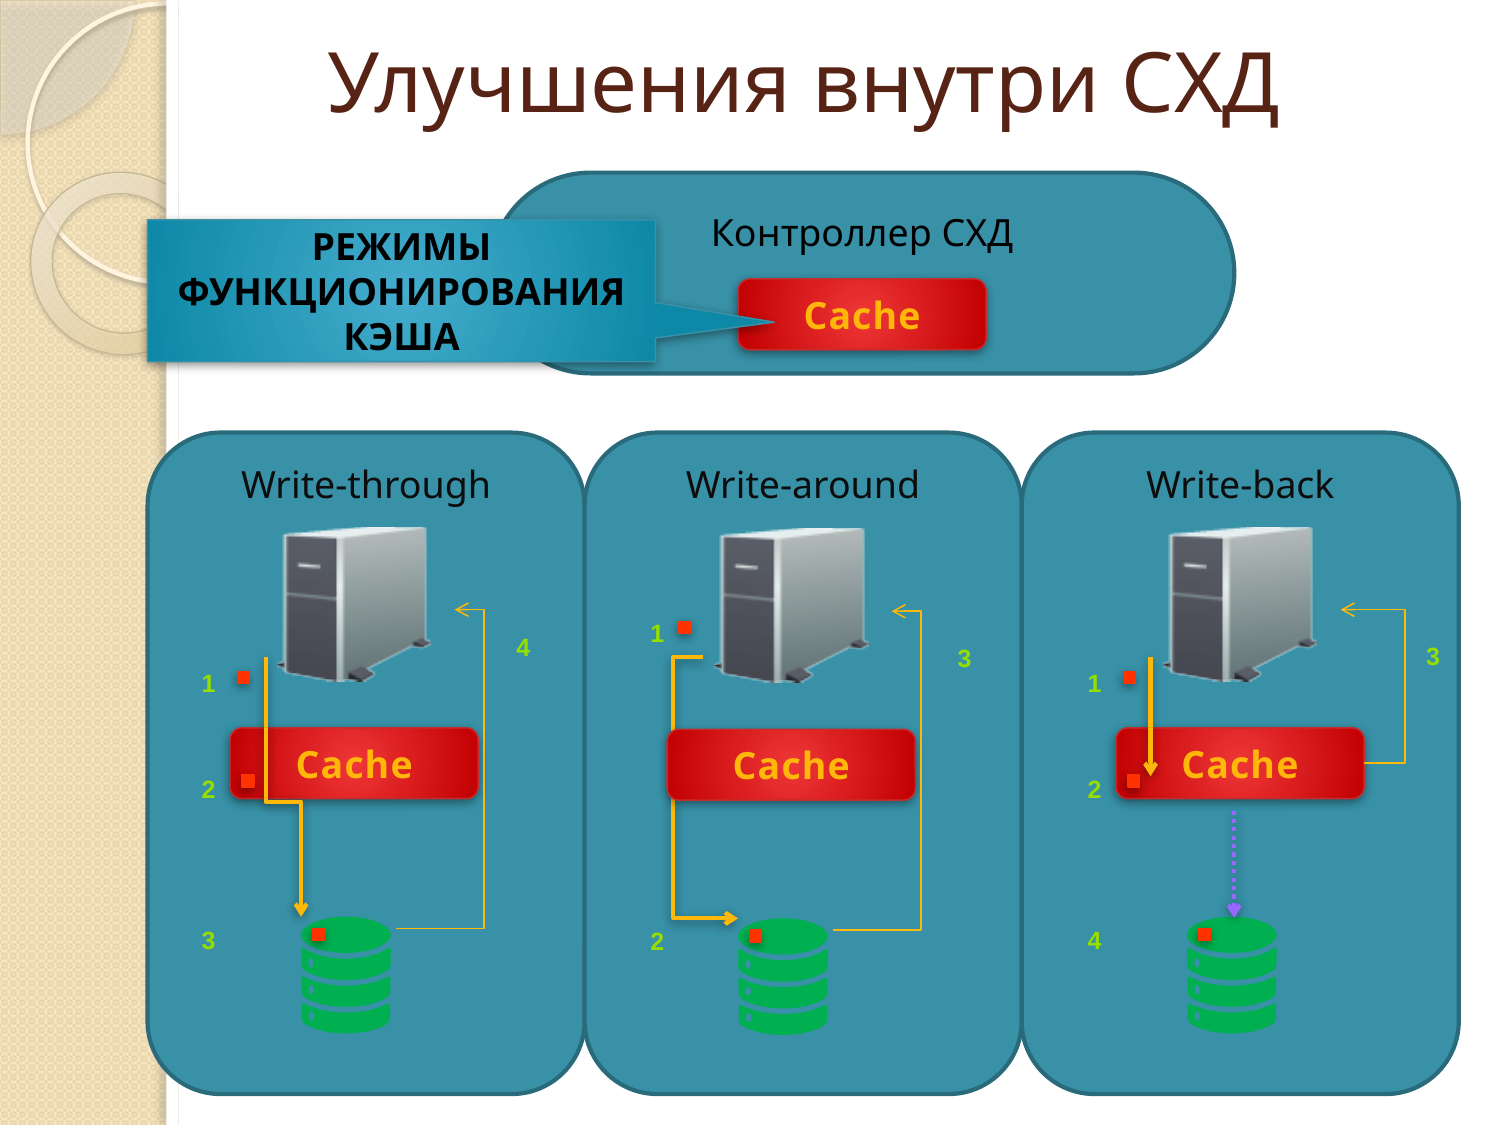

# Улучшения внутри СХД
Контроллер СХД
Режимы Функционирования кэша
Cache
Write-through
Write-around
Write-back
3
1
Cache
2
4
1
3
Cache
2
4
1
Cache
2
3